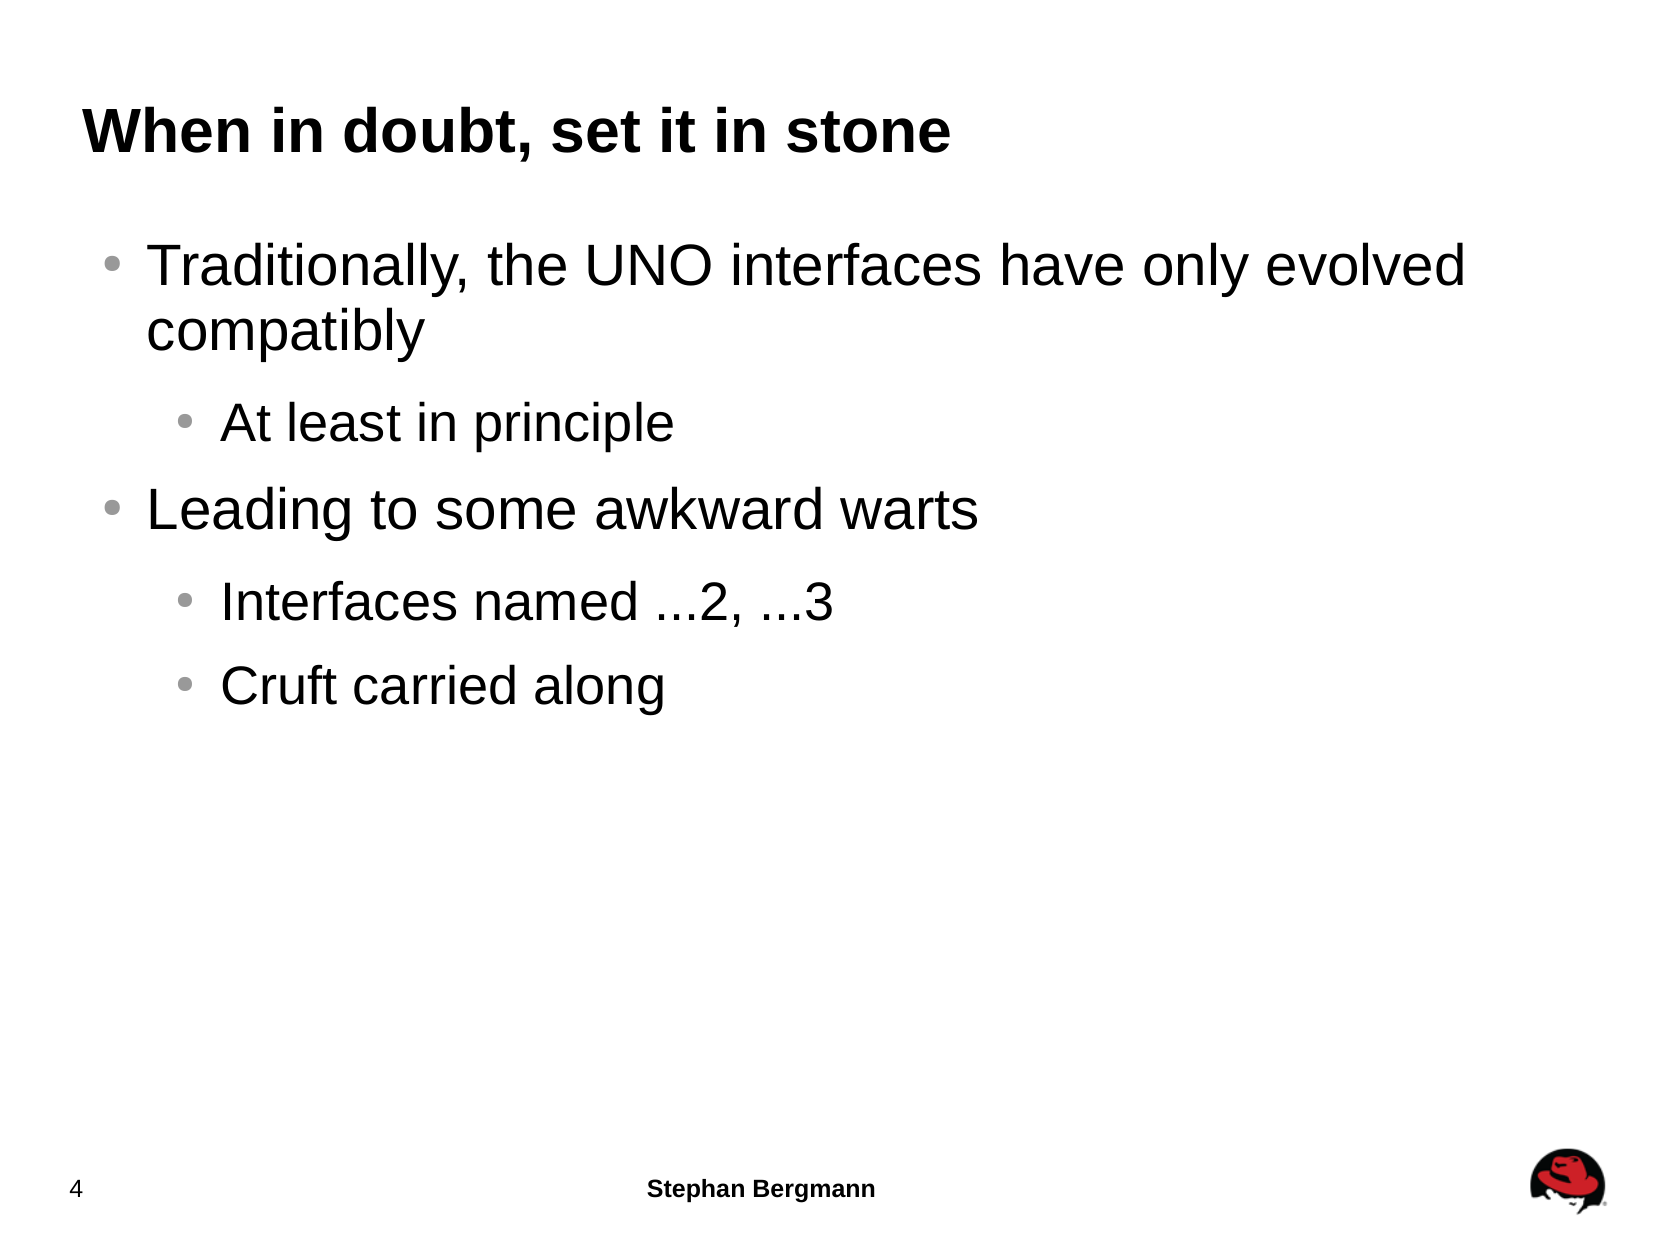

# When in doubt, set it in stone
Traditionally, the UNO interfaces have only evolved compatibly
At least in principle
Leading to some awkward warts
Interfaces named ...2, ...3
Cruft carried along